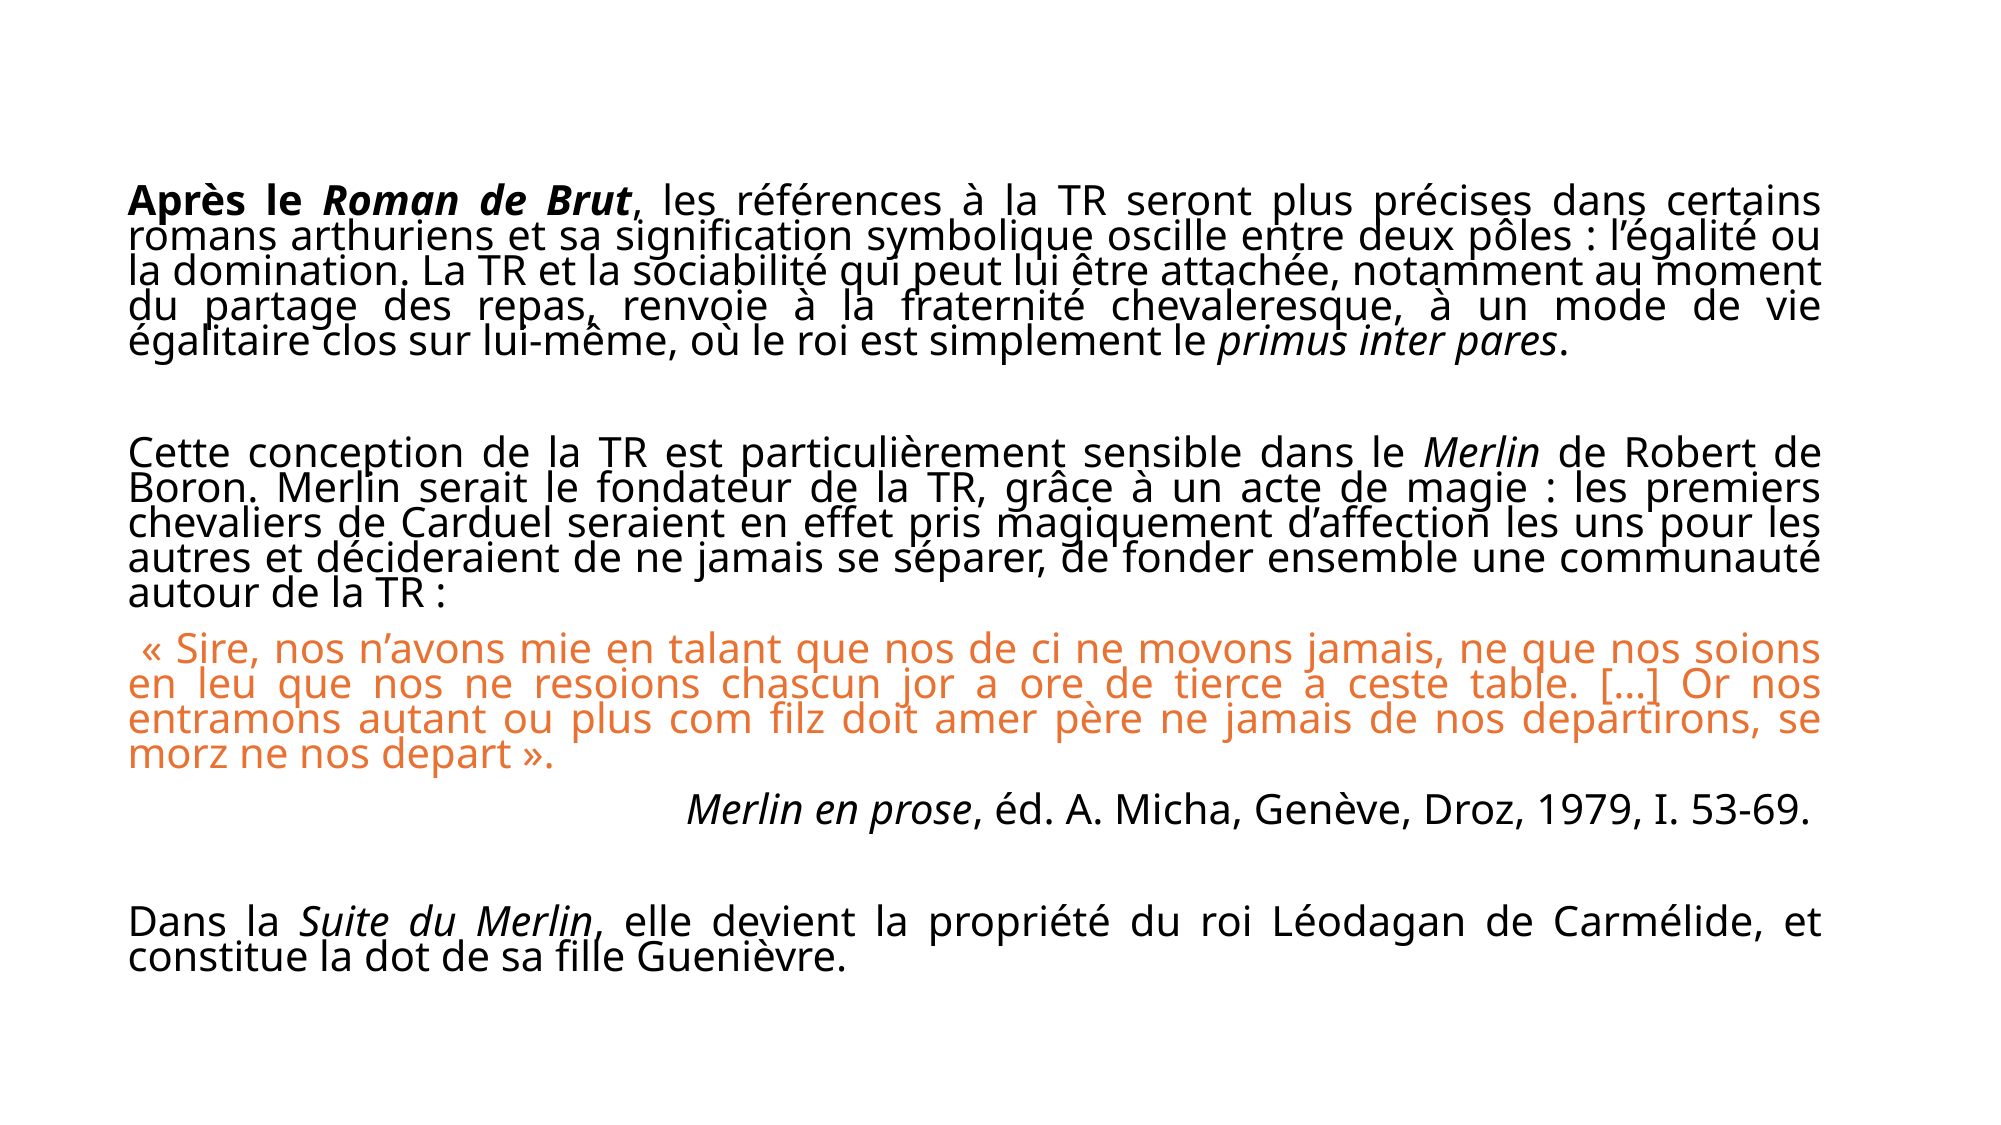

# Après le Roman de Brut, les références à la TR seront plus précises dans certains romans arthuriens et sa signification symbolique oscille entre deux pôles : l’égalité ou la domination. La TR et la sociabilité qui peut lui être attachée, notamment au moment du partage des repas, renvoie à la fraternité chevaleresque, à un mode de vie égalitaire clos sur lui-même, où le roi est simplement le primus inter pares.
Cette conception de la TR est particulièrement sensible dans le Merlin de Robert de Boron. Merlin serait le fondateur de la TR, grâce à un acte de magie : les premiers chevaliers de Carduel seraient en effet pris magiquement d’affection les uns pour les autres et décideraient de ne jamais se séparer, de fonder ensemble une communauté autour de la TR :
 « Sire, nos n’avons mie en talant que nos de ci ne movons jamais, ne que nos soions en leu que nos ne resoions chascun jor a ore de tierce a ceste table. […] Or nos entramons autant ou plus com filz doit amer père ne jamais de nos departirons, se morz ne nos depart ».
Merlin en prose, éd. A. Micha, Genève, Droz, 1979, I. 53-69.
Dans la Suite du Merlin, elle devient la propriété du roi Léodagan de Carmélide, et constitue la dot de sa fille Guenièvre.